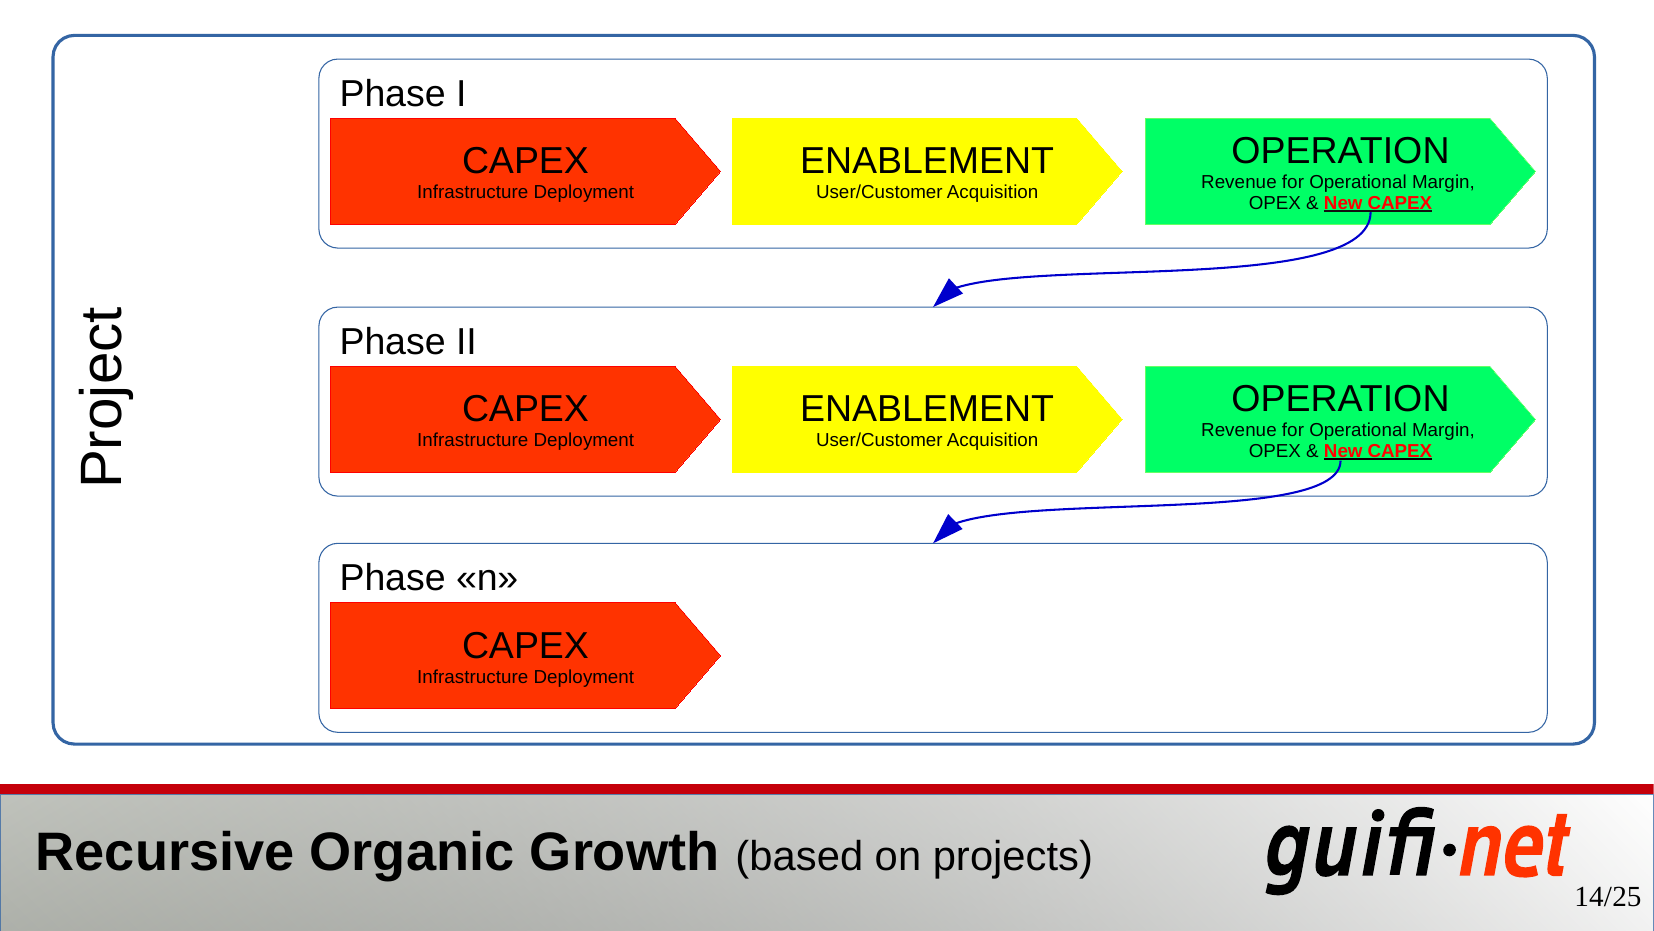

Project
Phase I
CAPEX
Infrastructure Deployment
ENABLEMENT
User/Customer Acquisition
OPERATION
Revenue for Operational Margin,
OPEX & New CAPEX
Phase II
CAPEX
Infrastructure Deployment
ENABLEMENT
User/Customer Acquisition
OPERATION
Revenue for Operational Margin,
OPEX & New CAPEX
Phase «n»
CAPEX
Infrastructure Deployment
# Recursive Organic Growth (based on projects)